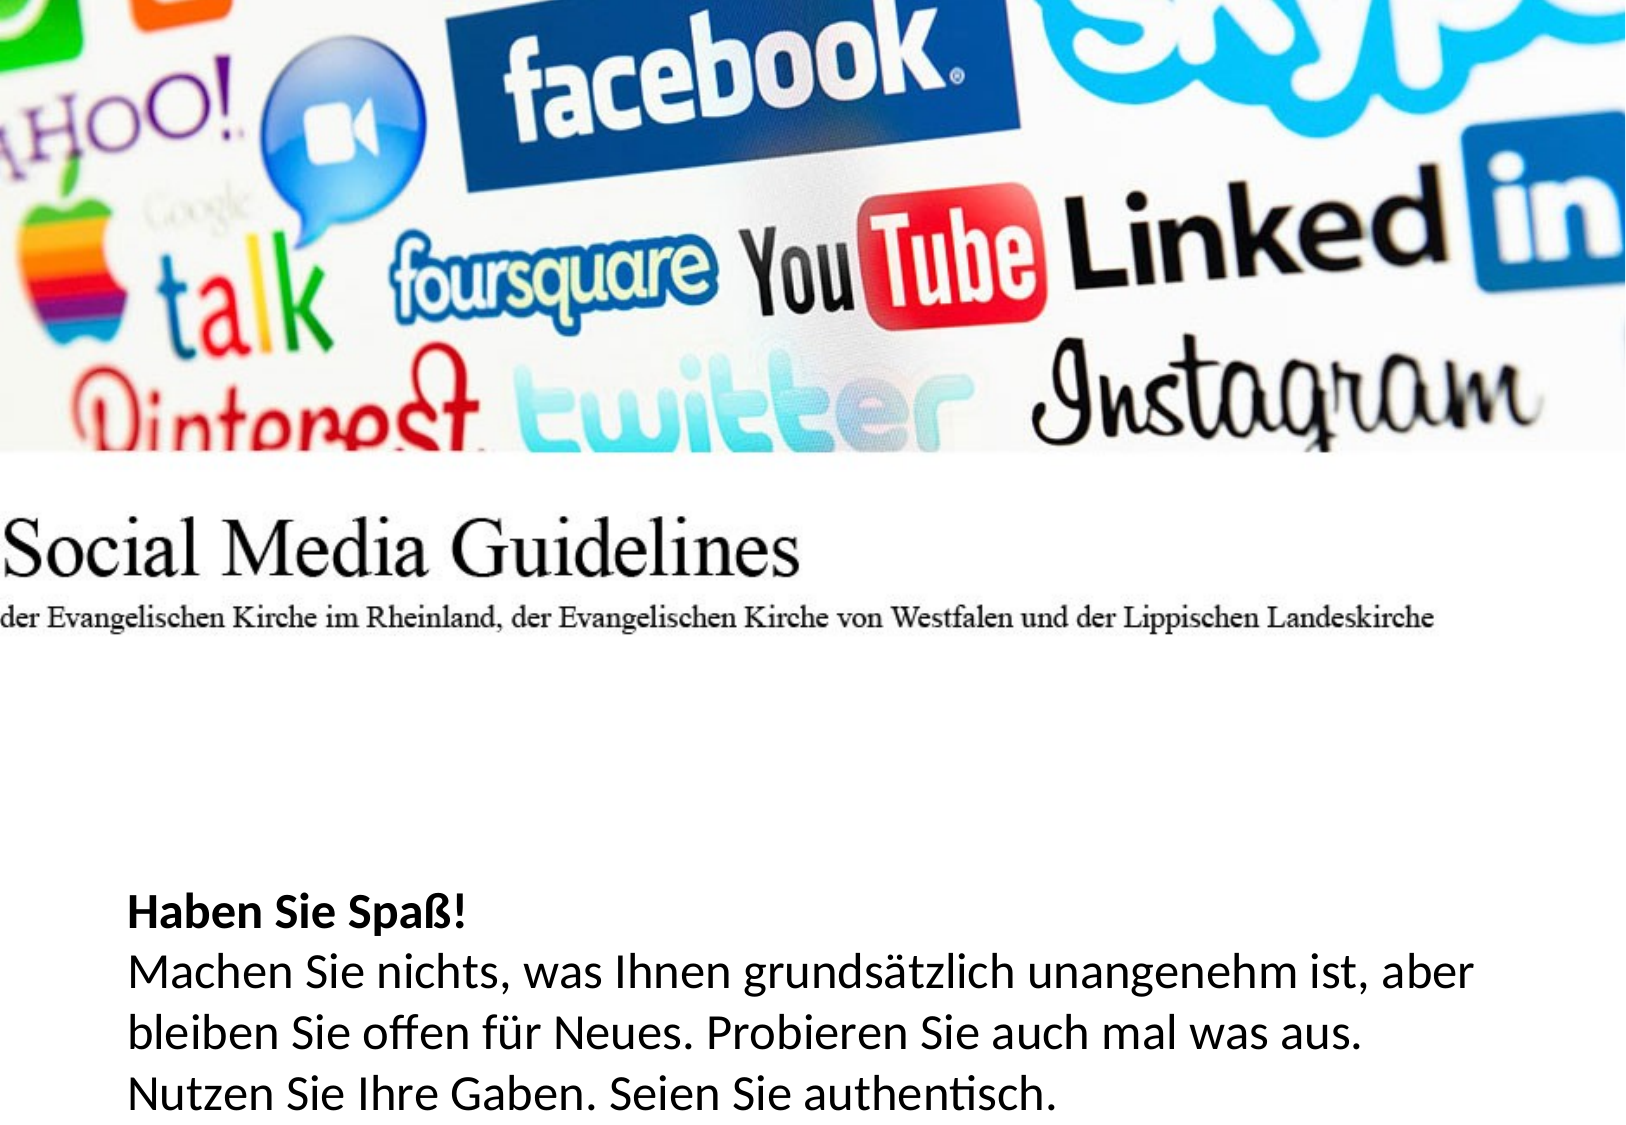

# Haben Sie Spaß! Machen Sie nichts, was Ihnen grundsätzlich unangenehm ist, aber bleiben Sie offen für Neues. Probieren Sie auch mal was aus. Nutzen Sie Ihre Gaben. Seien Sie authentisch.